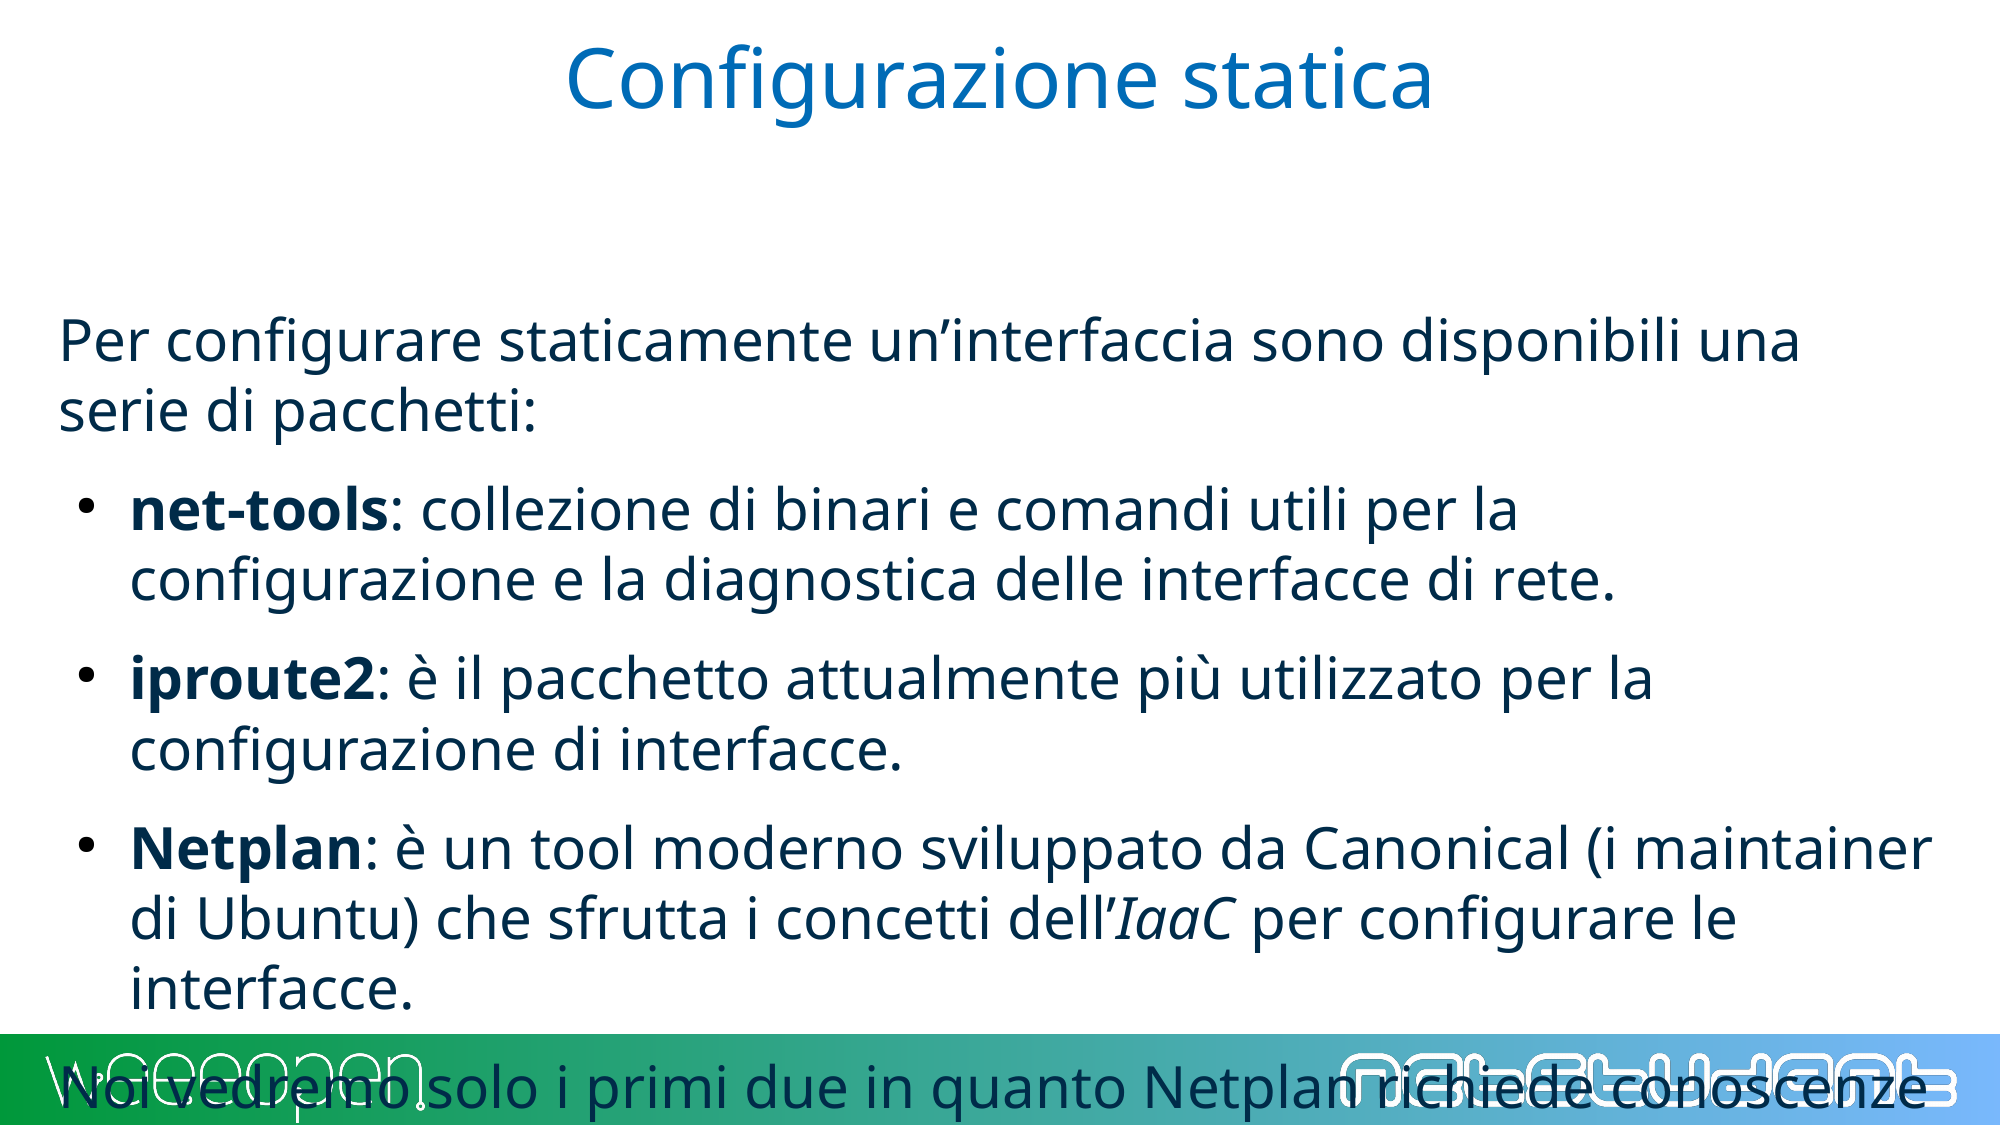

# Configurazione statica
Per configurare staticamente un’interfaccia sono disponibili una serie di pacchetti:
net-tools: collezione di binari e comandi utili per la configurazione e la diagnostica delle interfacce di rete.
iproute2: è il pacchetto attualmente più utilizzato per la configurazione di interfacce.
Netplan: è un tool moderno sviluppato da Canonical (i maintainer di Ubuntu) che sfrutta i concetti dell’IaaC per configurare le interfacce.
Noi vedremo solo i primi due in quanto Netplan richiede conoscenze più avanzate[1]